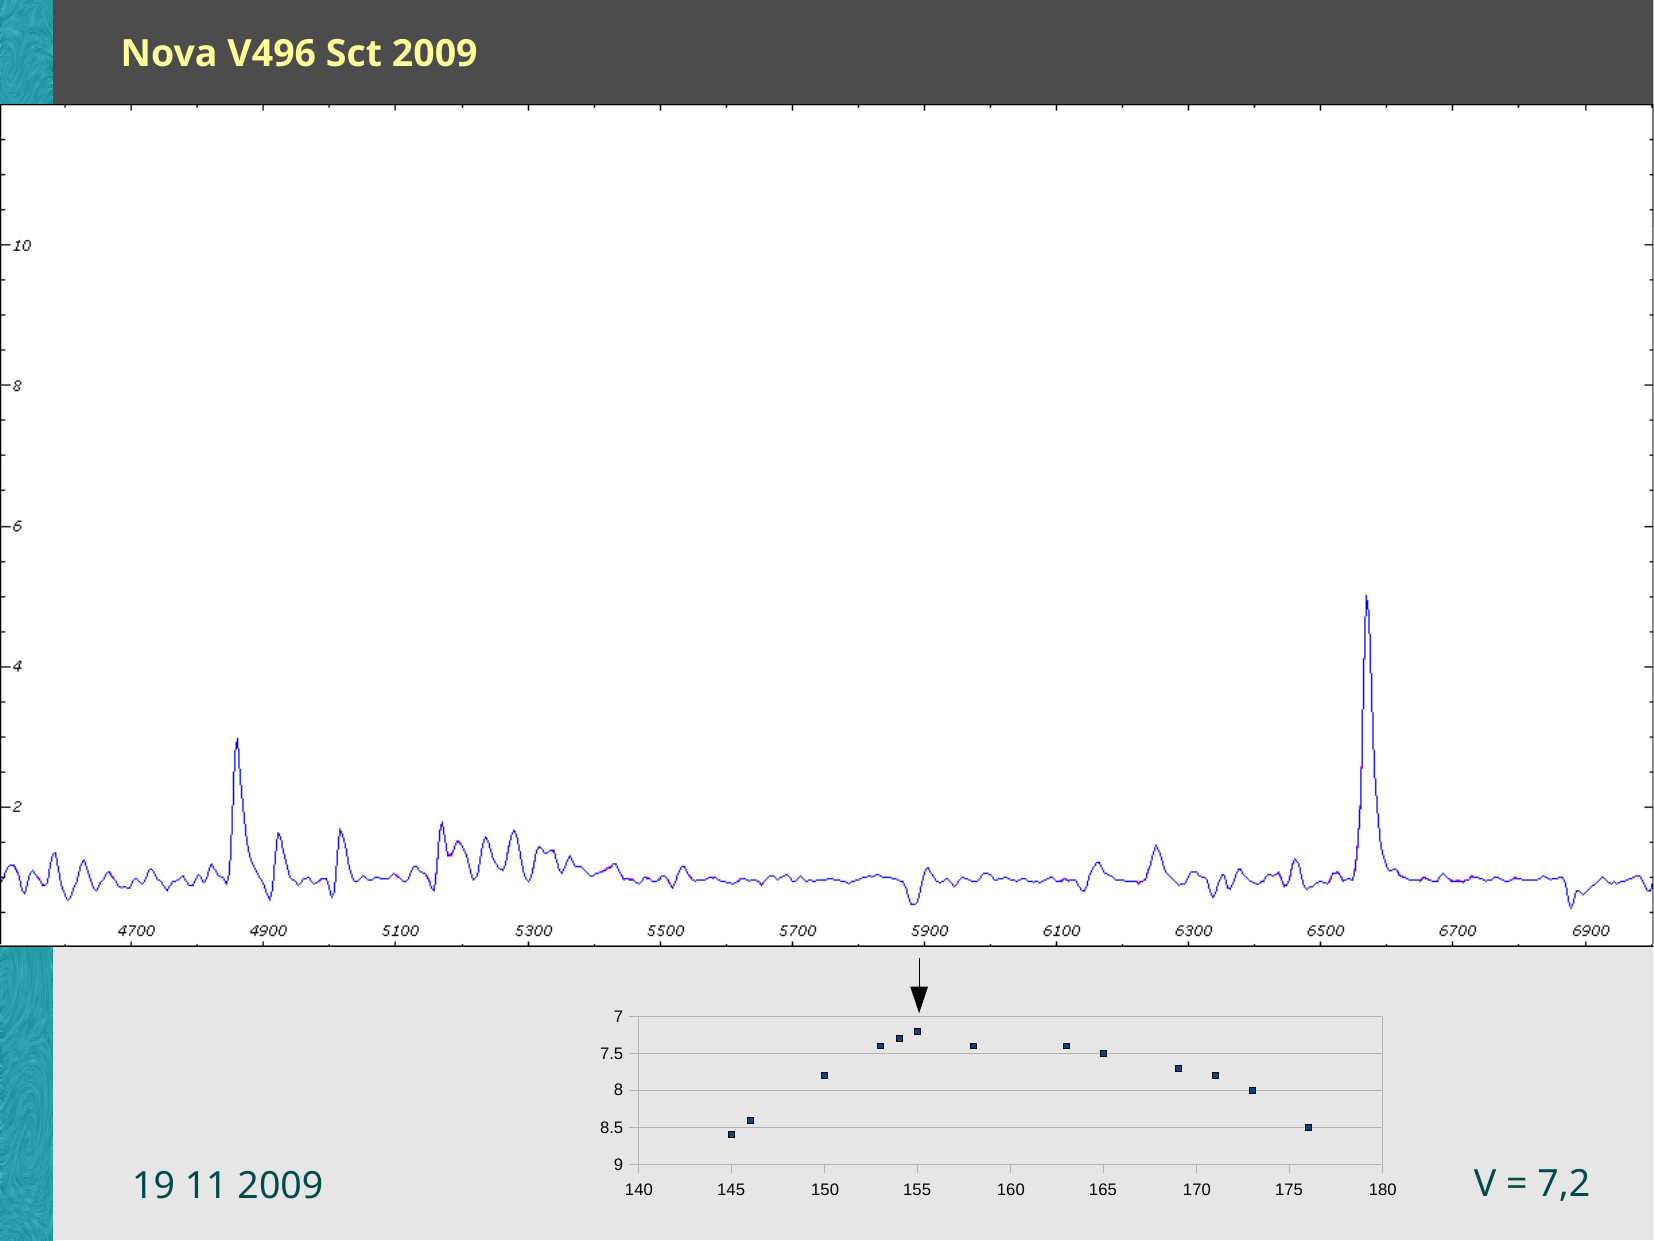

Nova V496 Sct 2009
V = 7,2
19 11 2009